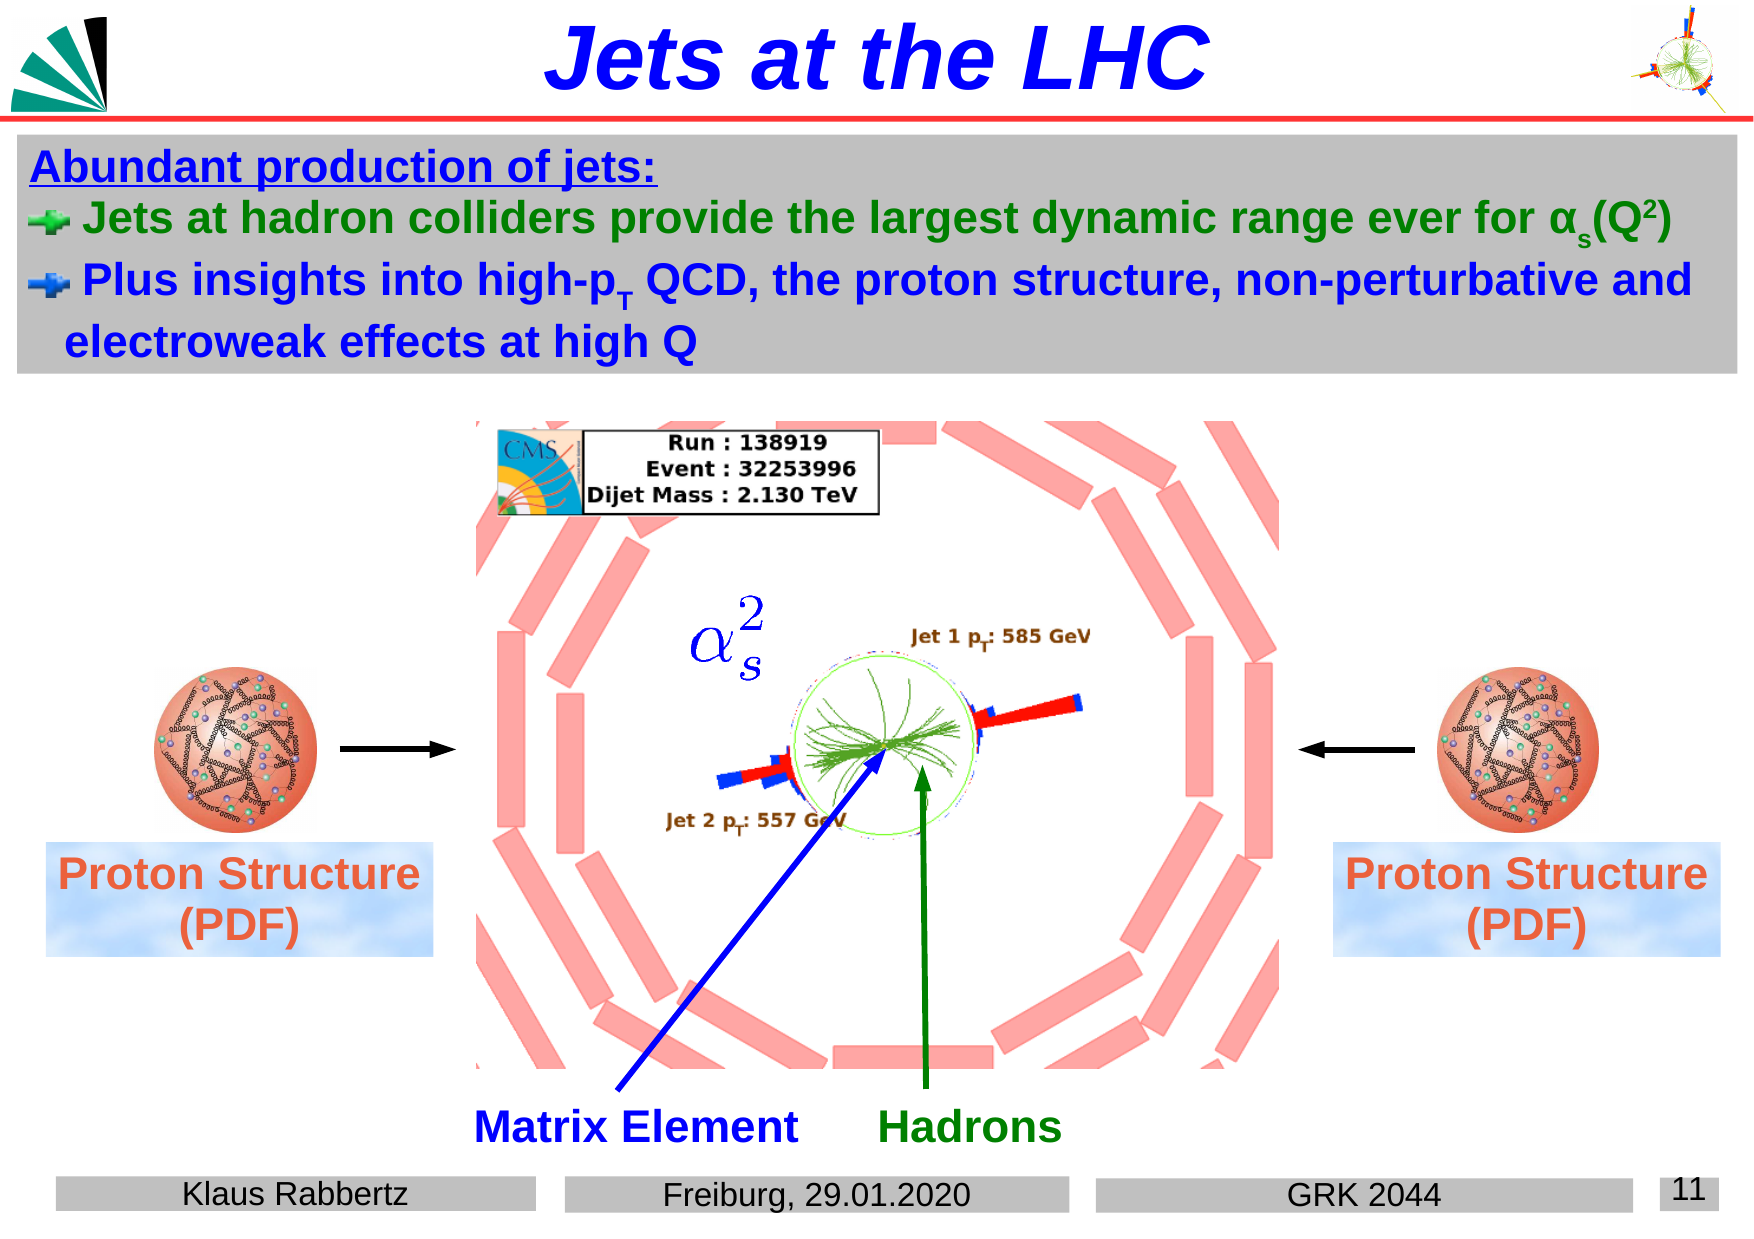

# Jets at the LHC
Abundant production of jets:
 Jets at hadron colliders provide the largest dynamic range ever for αs(Q2)
 Plus insights into high-pT QCD, the proton structure, non-perturbative and electroweak effects at high Q
Proton Structure
(PDF)
Proton Structure
(PDF)
Matrix Element
Hadrons